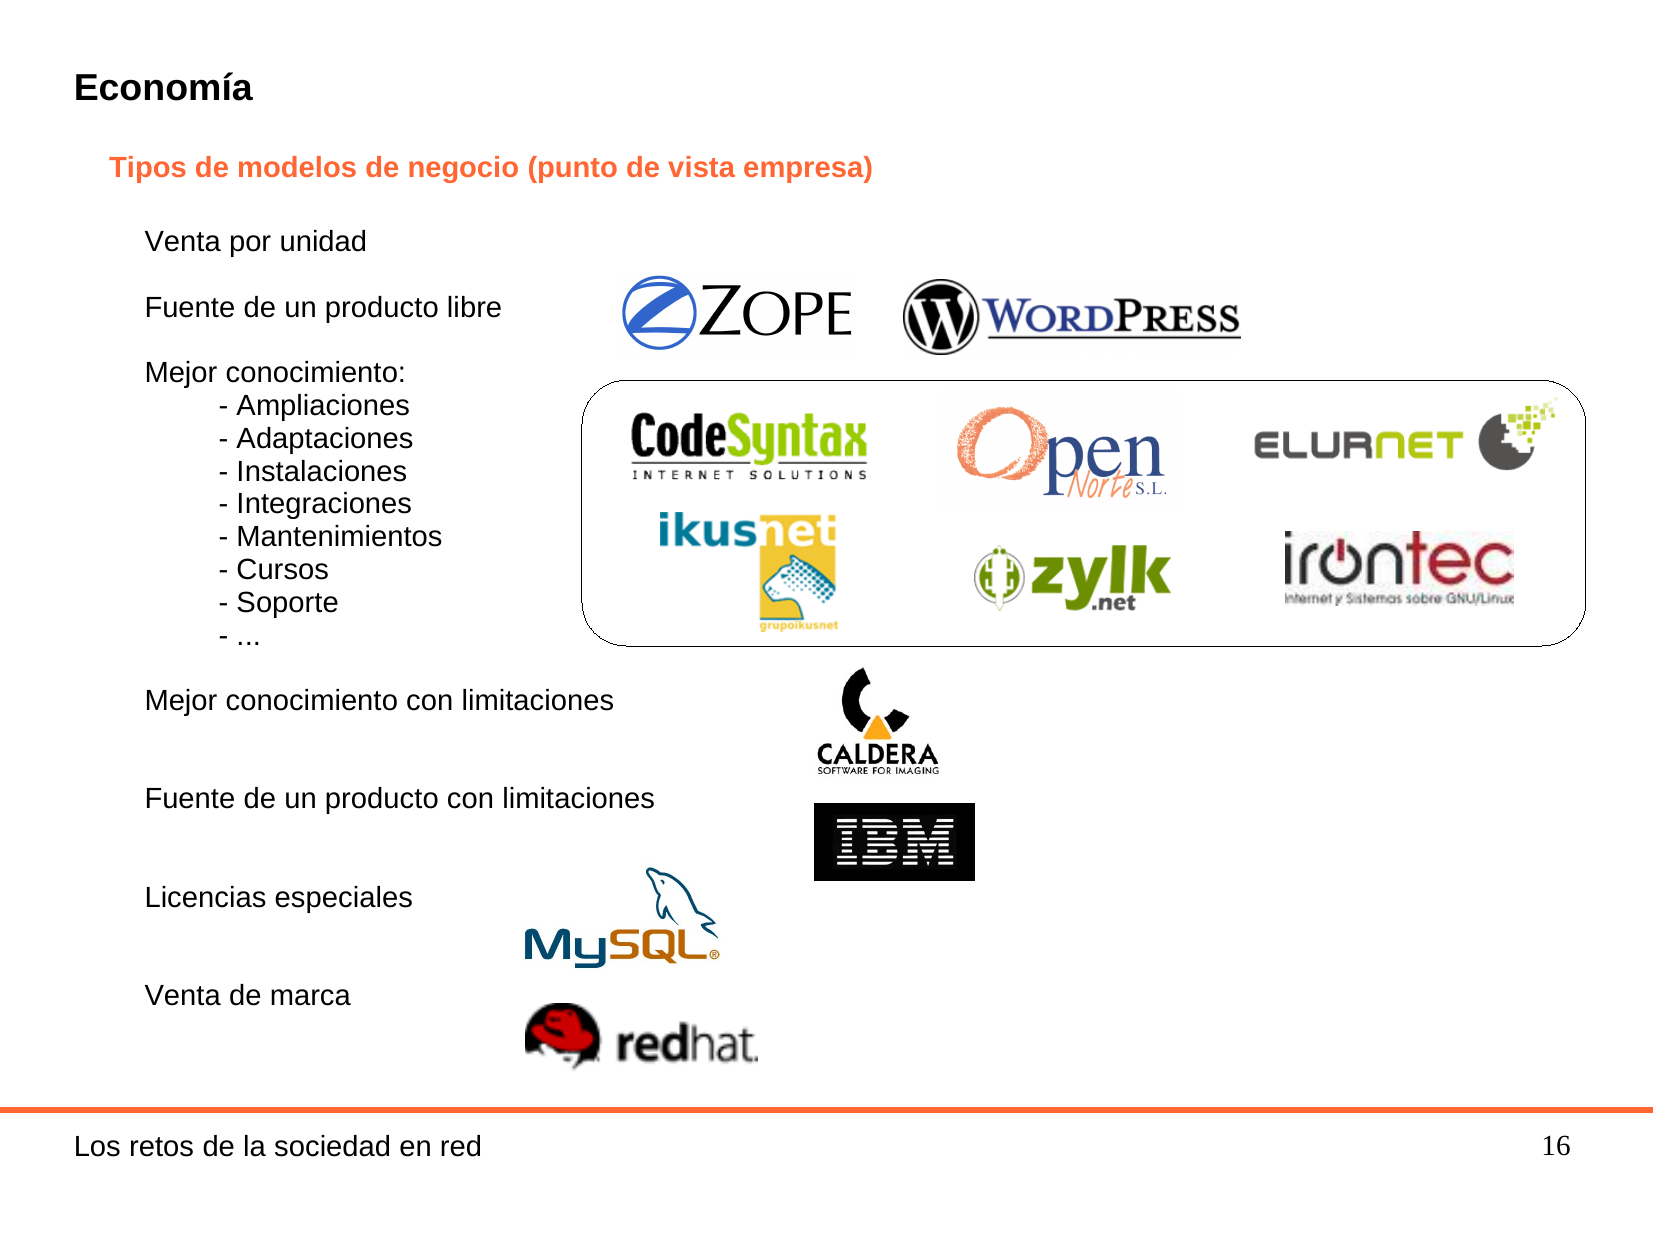

Economía
Tipos de modelos de negocio (punto de vista empresa)
Venta por unidad
Fuente de un producto libre
Mejor conocimiento:
	- Ampliaciones
	- Adaptaciones
	- Instalaciones
	- Integraciones
	- Mantenimientos
	- Cursos
	- Soporte
	- ...
Mejor conocimiento con limitaciones
Fuente de un producto con limitaciones
Licencias especiales
Venta de marca
Los retos de la sociedad en red
16